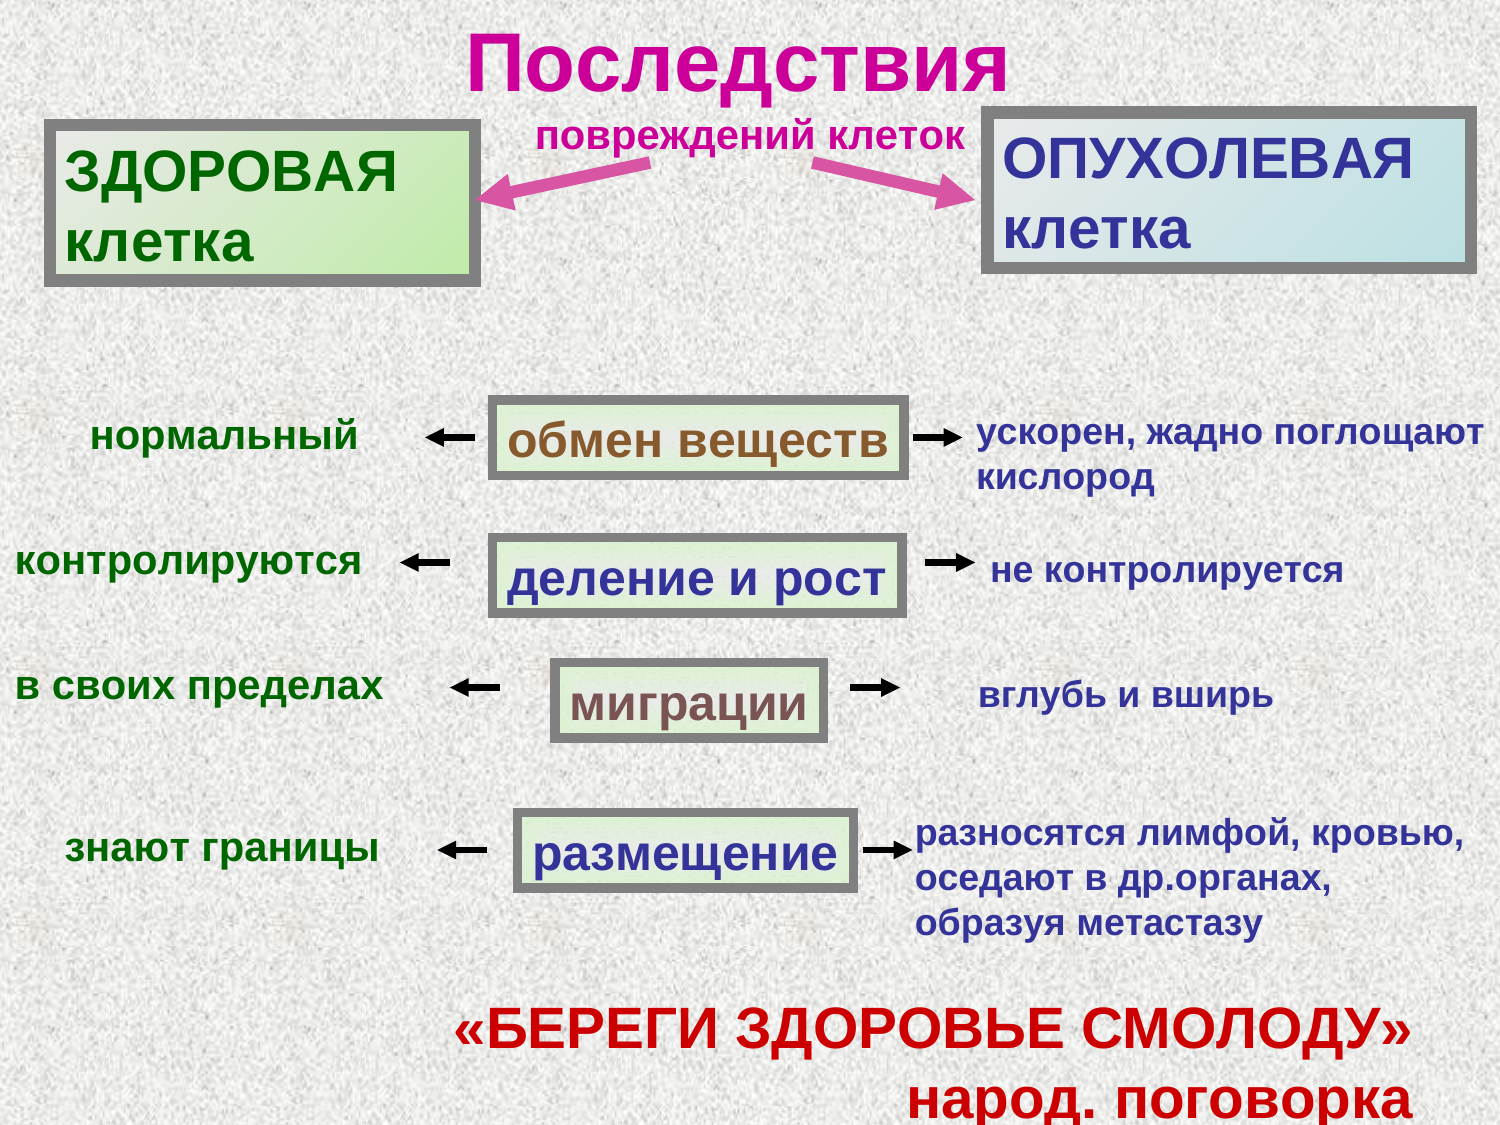

Последствия
повреждений клеток
ОПУХОЛЕВАЯ
клетка
ЗДОРОВАЯ клетка
нормальный
обмен веществ
ускорен, жадно поглощают
кислород
контролируются
деление и рост
не контролируется
в своих пределах
миграции
вглубь и вширь
разносятся лимфой, кровью, оседают в др.органах,
образуя метастазу
знают границы
размещение
«БЕРЕГИ ЗДОРОВЬЕ СМОЛОДУ»
народ. поговорка